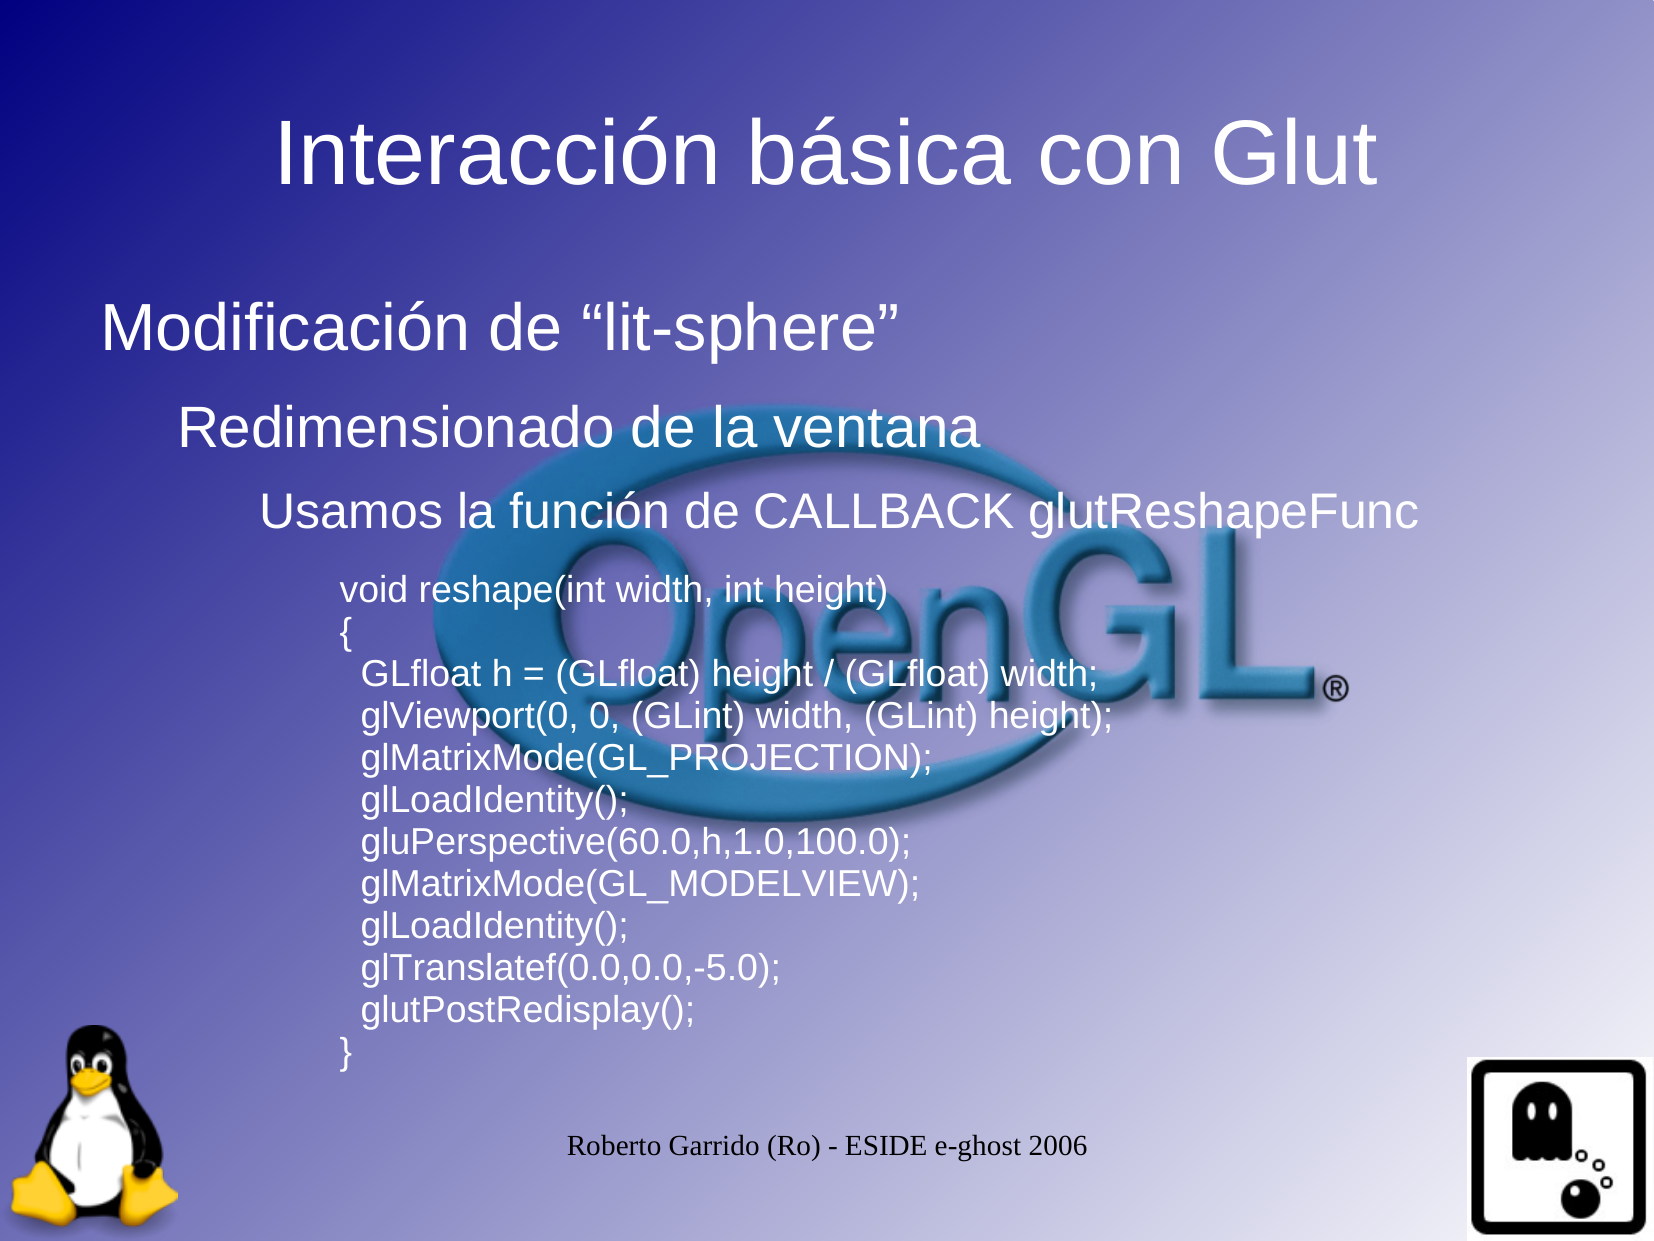

# Interacción básica con Glut
Modificación de “lit-sphere”
Redimensionado de la ventana
Usamos la función de CALLBACK glutReshapeFunc
void reshape(int width, int height)
{
 GLfloat h = (GLfloat) height / (GLfloat) width;
 glViewport(0, 0, (GLint) width, (GLint) height);
 glMatrixMode(GL_PROJECTION);
 glLoadIdentity();
 gluPerspective(60.0,h,1.0,100.0);
 glMatrixMode(GL_MODELVIEW);
 glLoadIdentity();
 glTranslatef(0.0,0.0,-5.0);
 glutPostRedisplay();
}
Roberto Garrido (Ro) - ESIDE e-ghost 2006